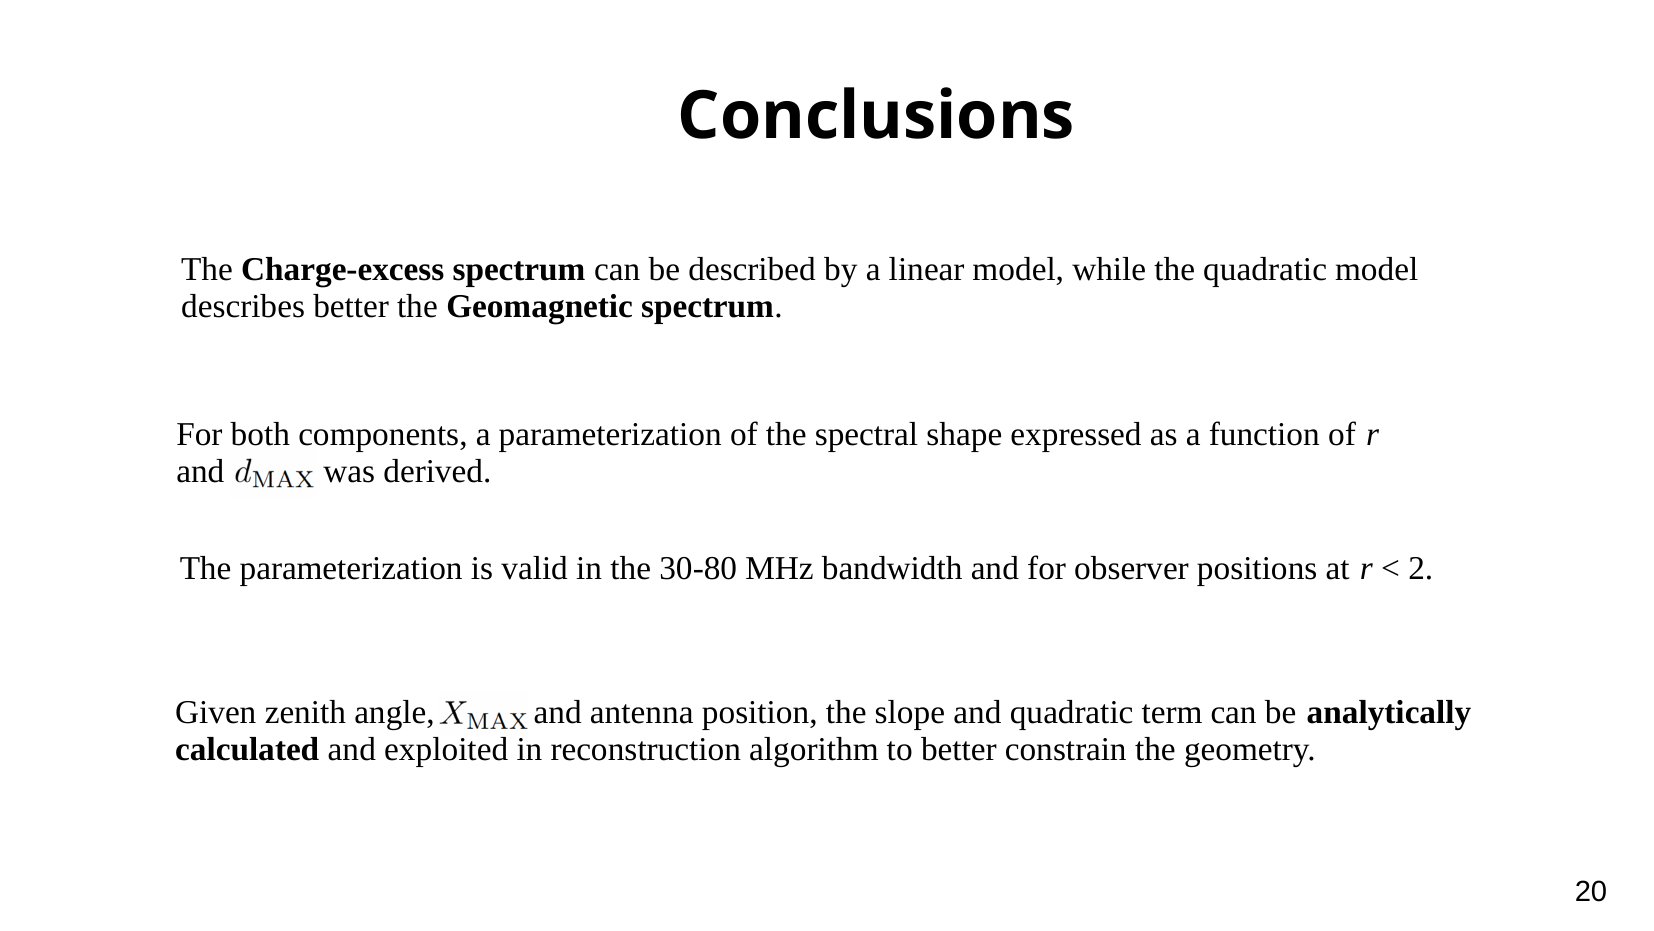

Conclusions
The Charge-excess spectrum can be described by a linear model, while the quadratic model describes better the Geomagnetic spectrum.
For both components, a parameterization of the spectral shape expressed as a function of r and was derived.
The parameterization is valid in the 30-80 MHz bandwidth and for observer positions at r < 2.
Given zenith angle, and antenna position, the slope and quadratic term can be analytically calculated and exploited in reconstruction algorithm to better constrain the geometry.